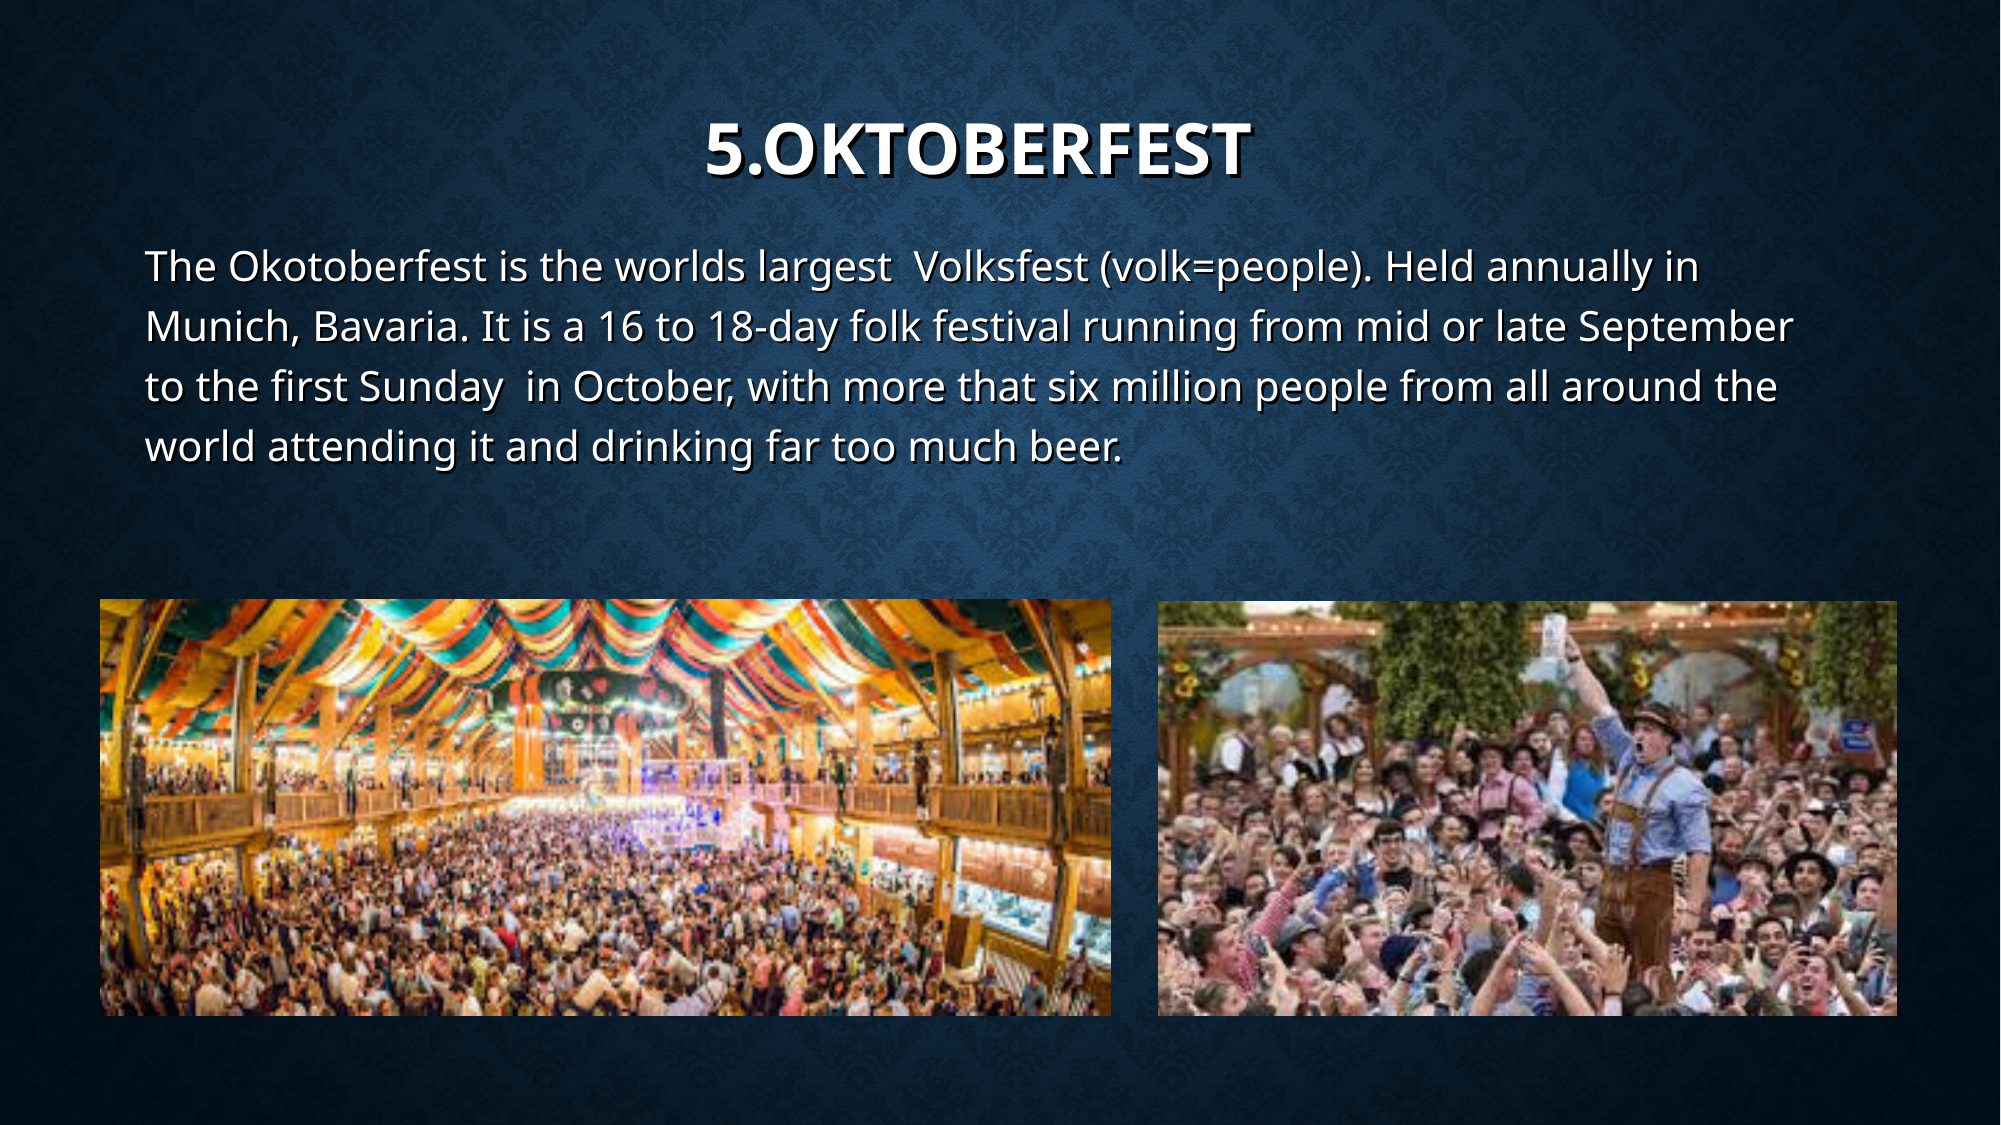

# 5.oktoberfest
The Okotoberfest is the worlds largest Volksfest (volk=people). Held annually in Munich, Bavaria. It is a 16 to 18-day folk festival running from mid or late September to the first Sunday in October, with more that six million people from all around the world attending it and drinking far too much beer.